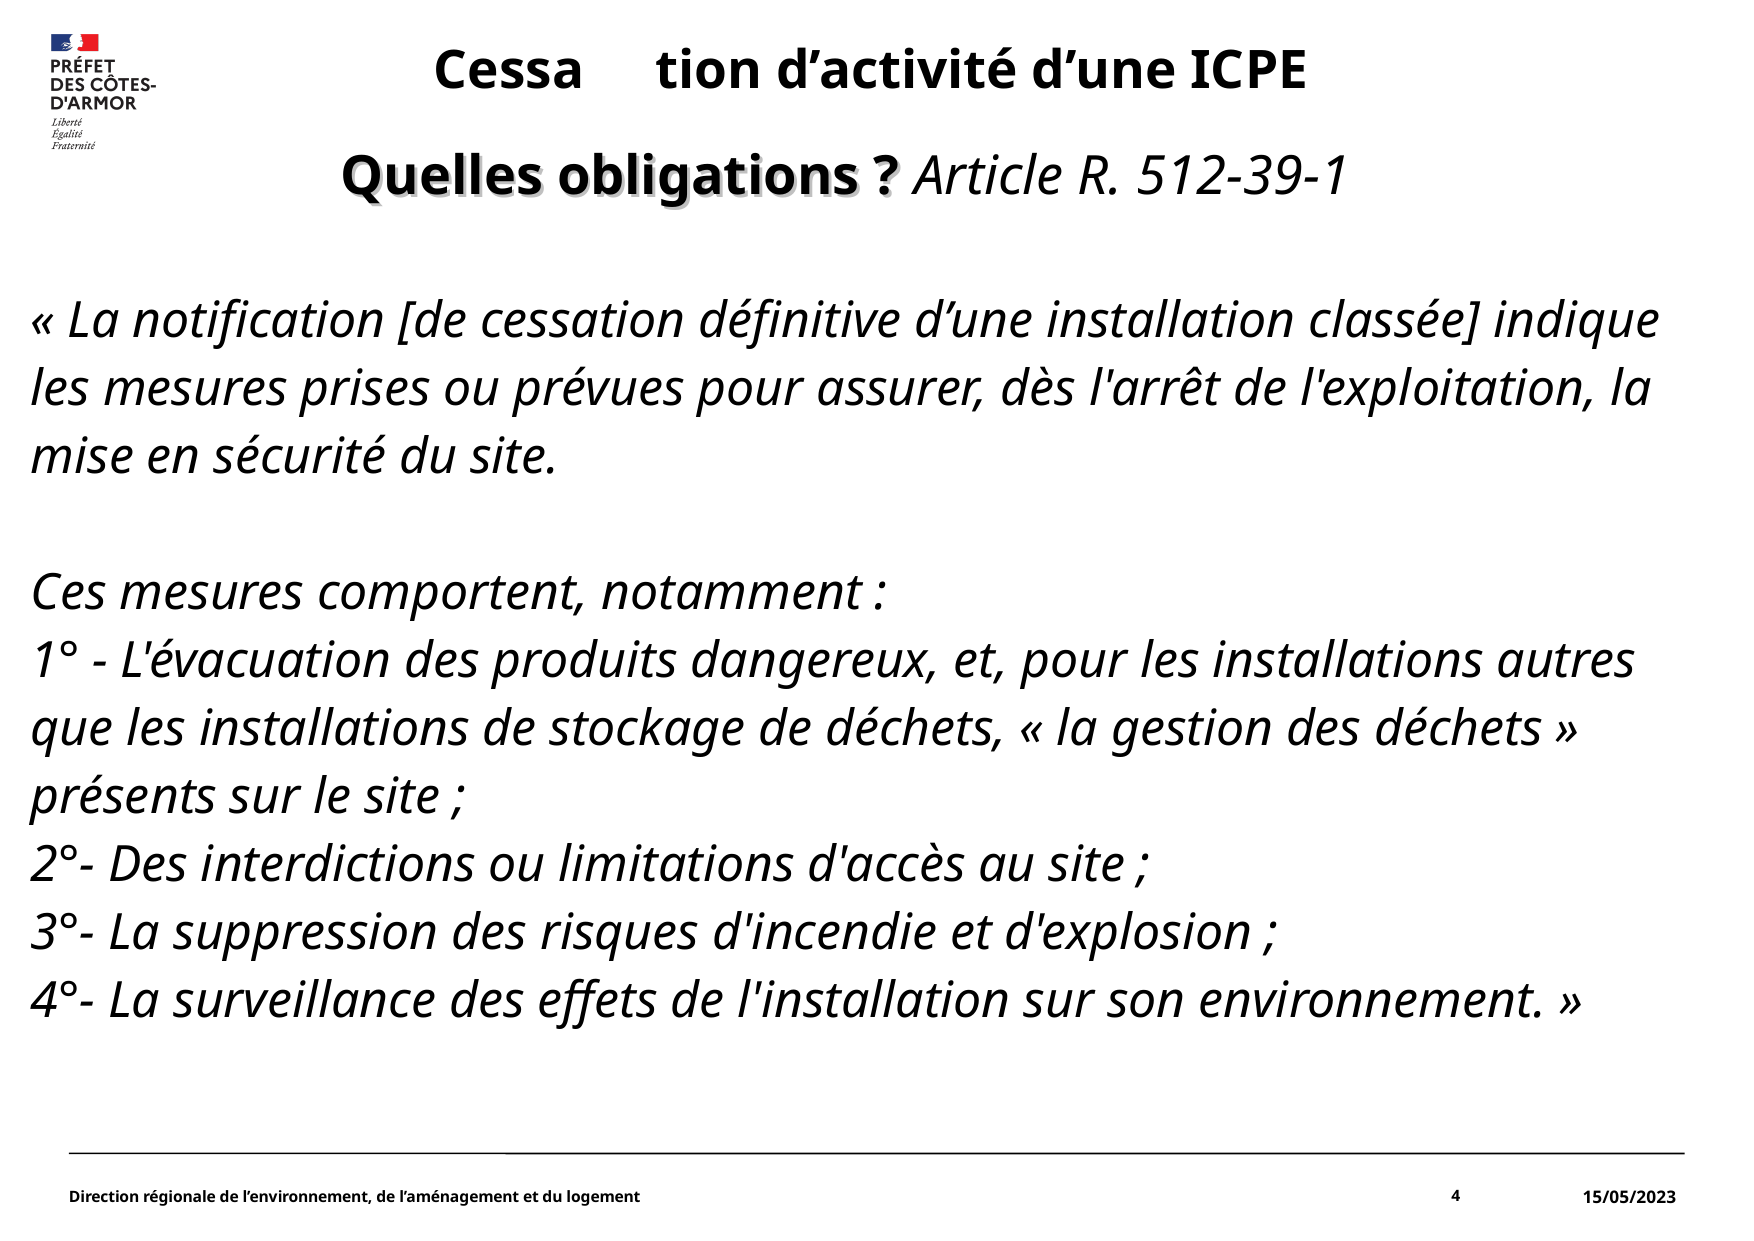

# Cessa	tion d’activité d’une ICPE
Quelles obligations ? Article R. 512-39-1
« La notification [de cessation définitive d’une installation classée] indique les mesures prises ou prévues pour assurer, dès l'arrêt de l'exploitation, la mise en sécurité du site.
Ces mesures comportent, notamment :
1° - L'évacuation des produits dangereux, et, pour les installations autres que les installations de stockage de déchets, « la gestion des déchets » présents sur le site ;
2°- Des interdictions ou limitations d'accès au site ;
3°- La suppression des risques d'incendie et d'explosion ;
4°- La surveillance des effets de l'installation sur son environnement. »
Direction régionale de l’environnement, de l’aménagement et du logement de Bretagne
4